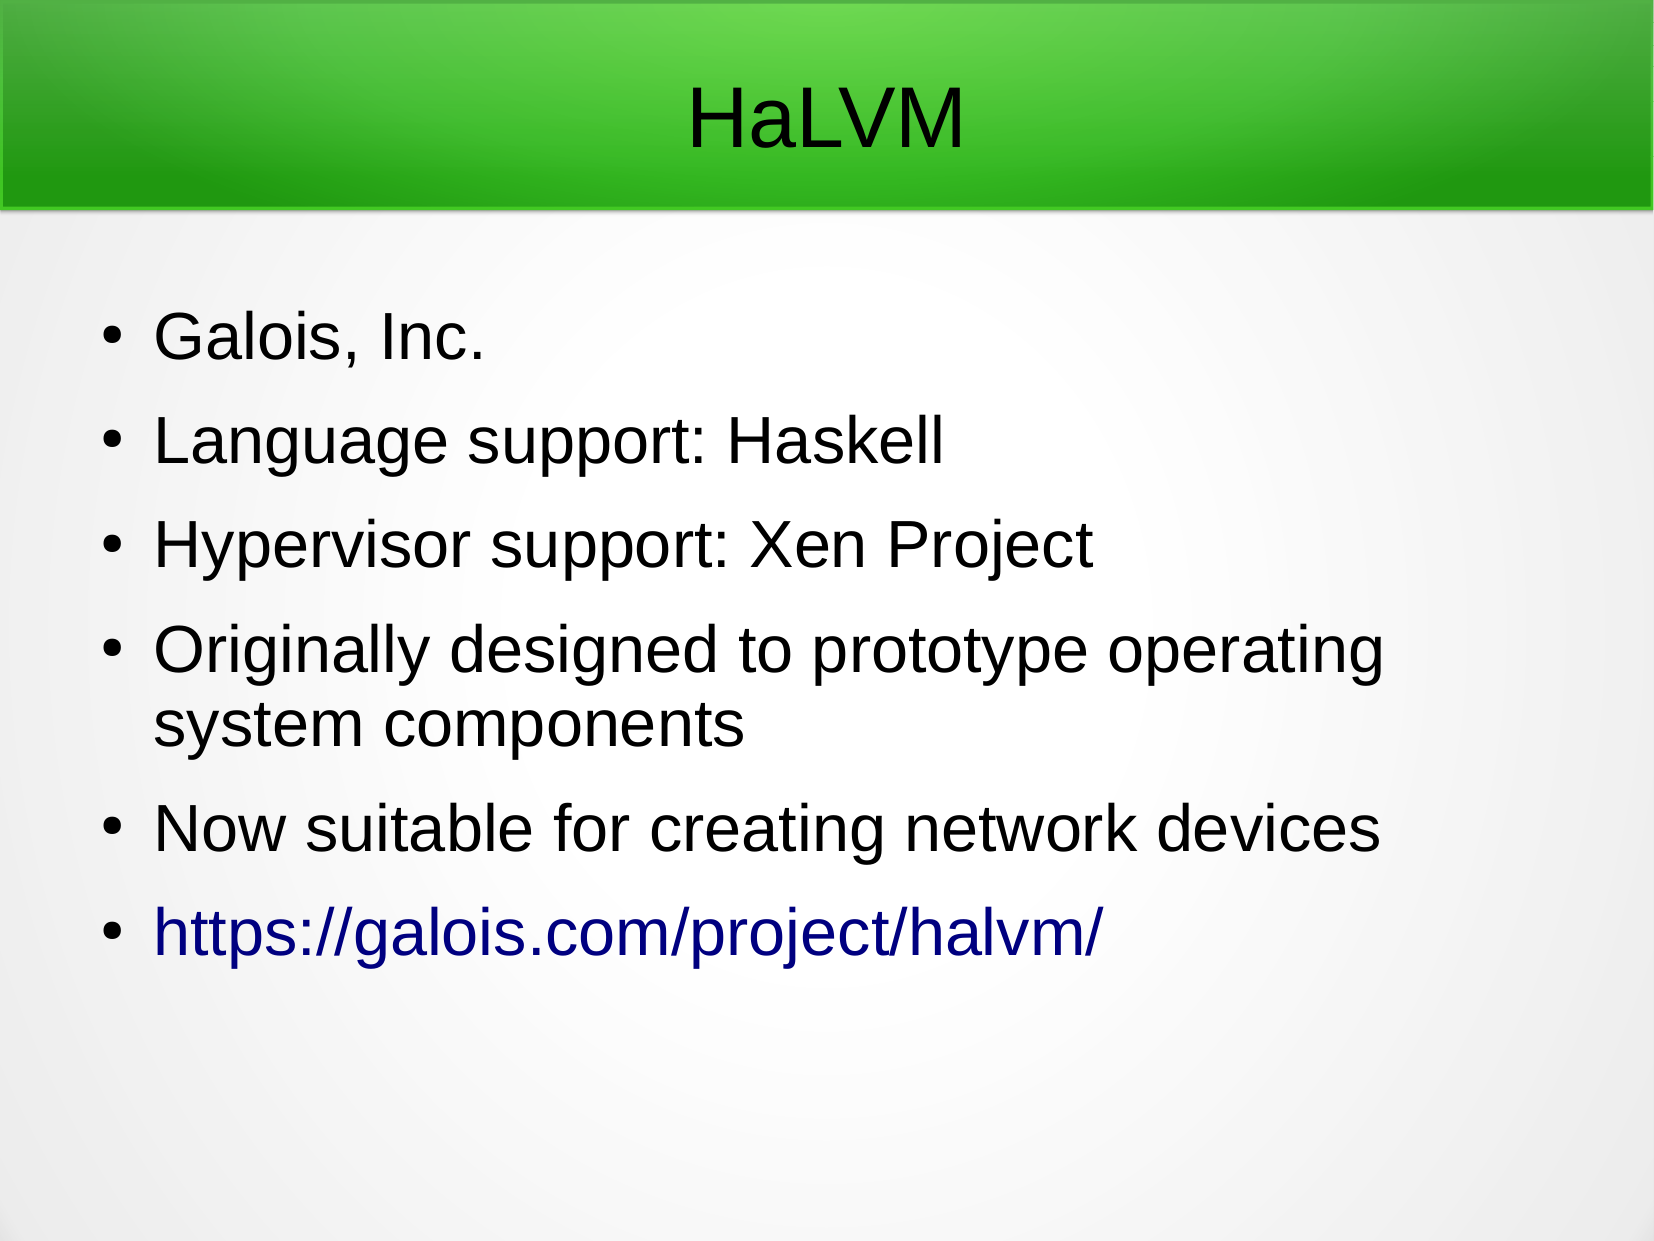

# HaLVM
Galois, Inc.
Language support: Haskell
Hypervisor support: Xen Project
Originally designed to prototype operating system components
Now suitable for creating network devices
https://galois.com/project/halvm/